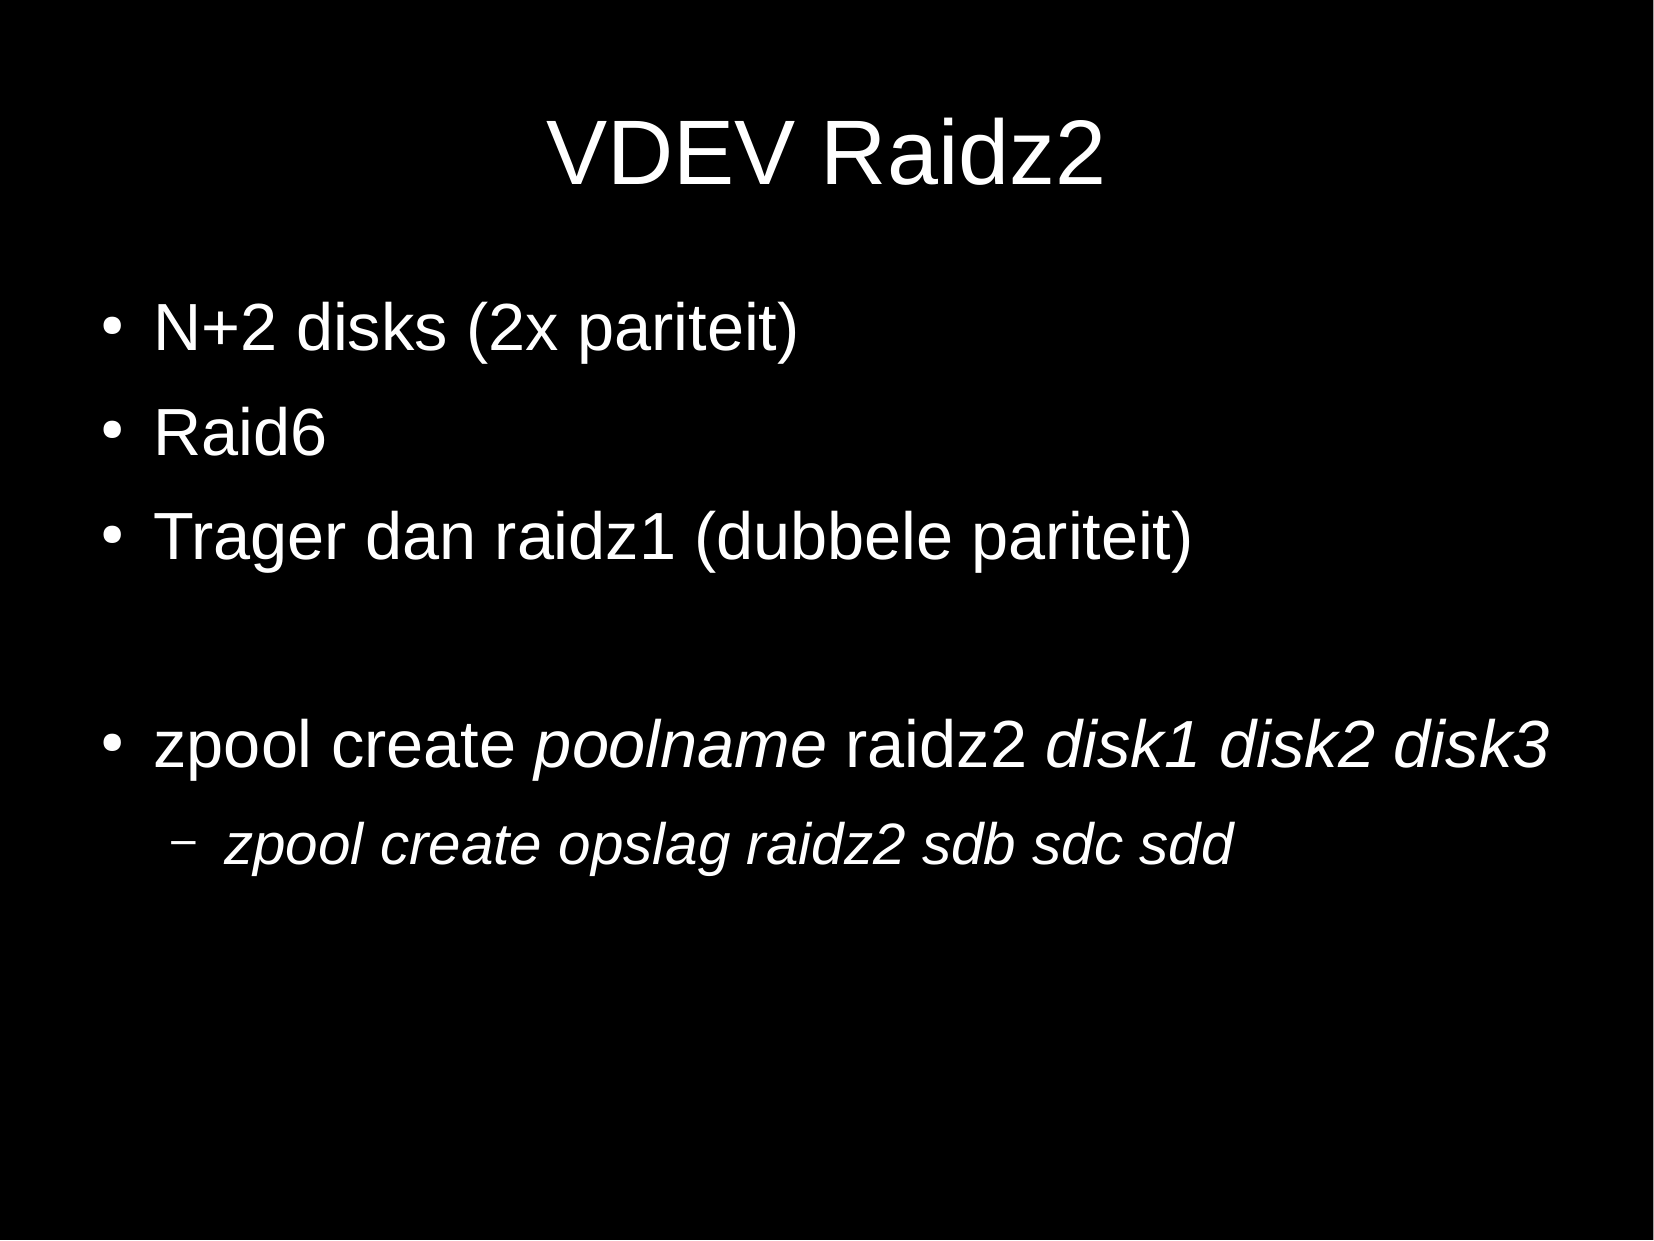

# VDEV Raidz2
N+2 disks (2x pariteit)
Raid6
Trager dan raidz1 (dubbele pariteit)
zpool create poolname raidz2 disk1 disk2 disk3
zpool create opslag raidz2 sdb sdc sdd